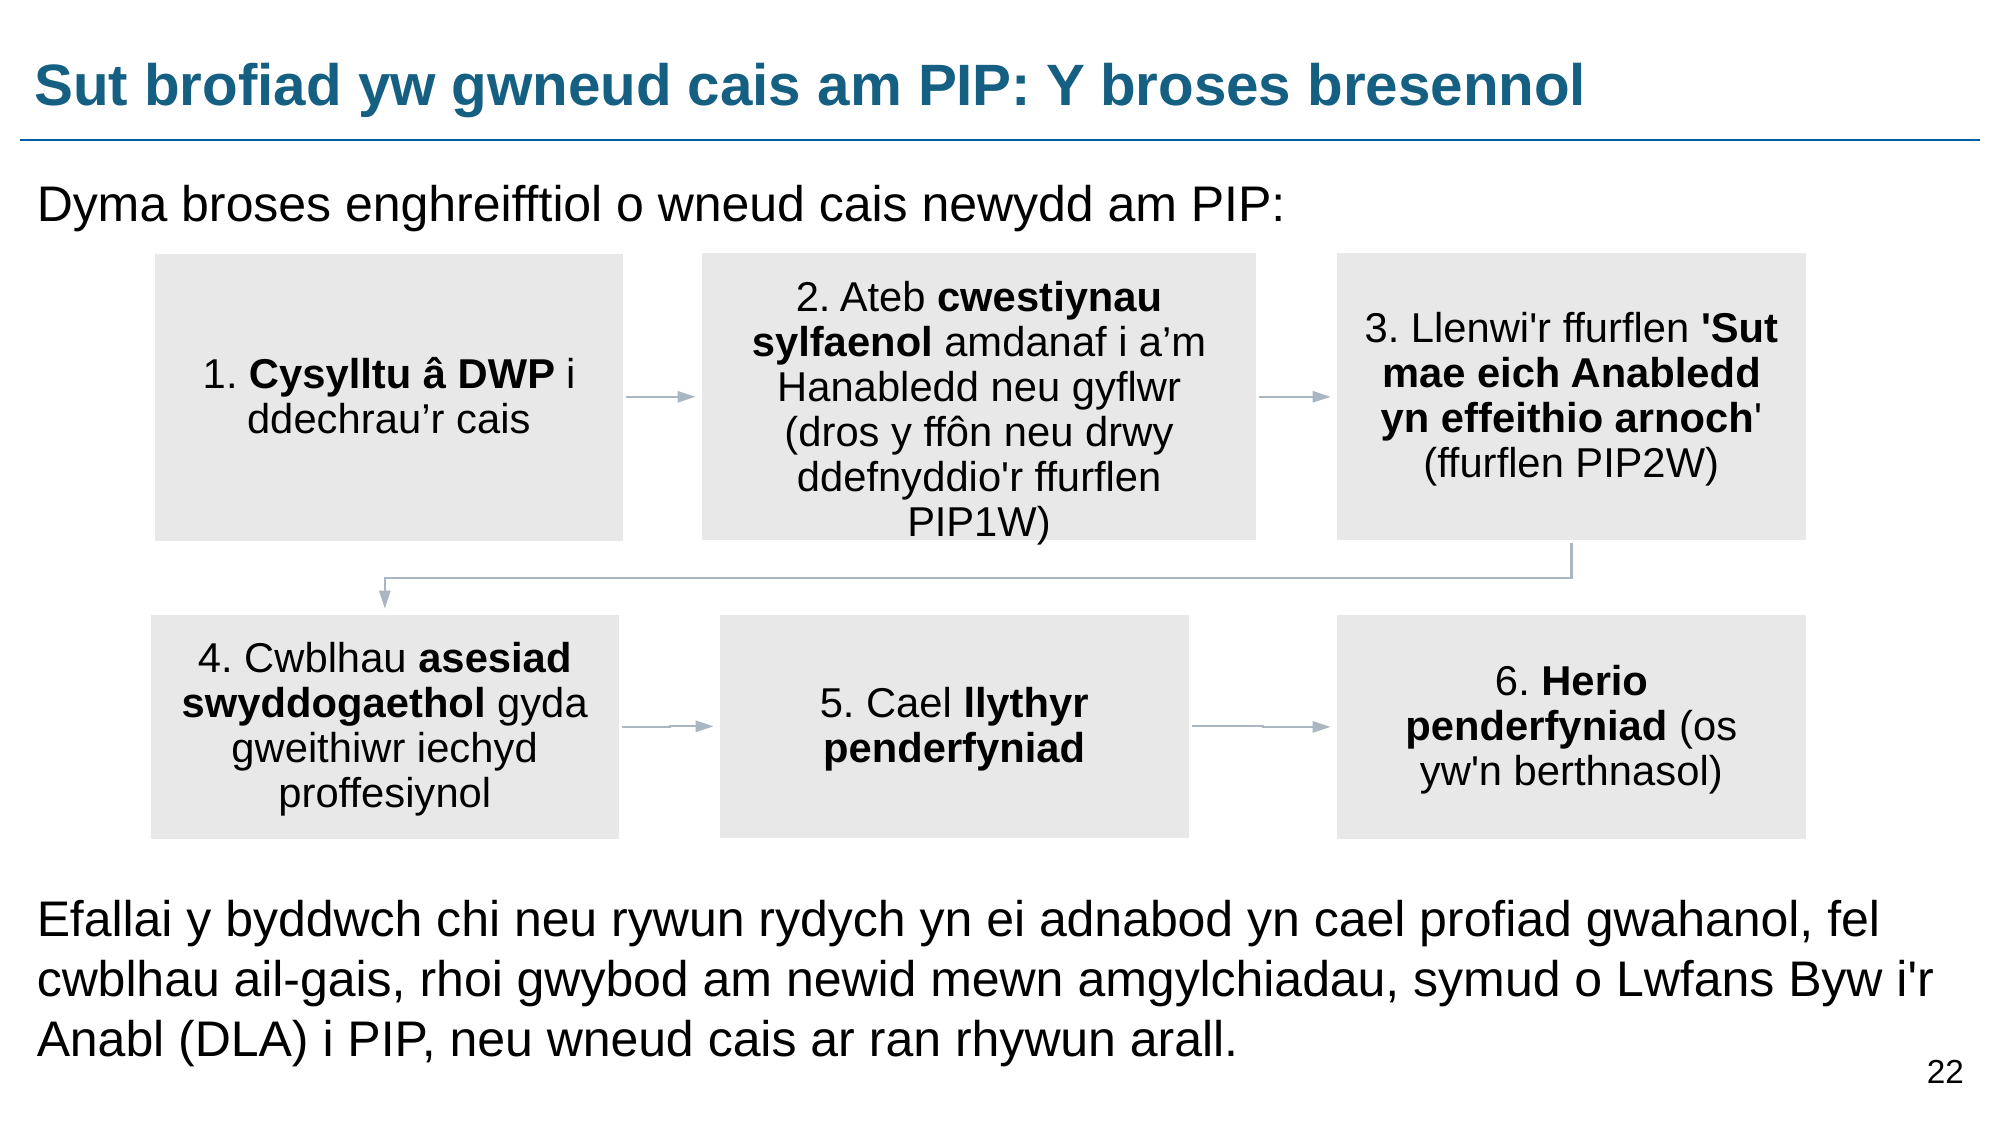

# Sut brofiad yw gwneud cais am PIP: Y broses bresennol
Dyma broses enghreifftiol o wneud cais newydd am PIP:
2. Ateb cwestiynau sylfaenol amdanaf i a’m Hanabledd neu gyflwr (dros y ffôn neu drwy ddefnyddio'r ffurflen PIP1W)
3. Llenwi'r ffurflen 'Sut mae eich Anabledd yn effeithio arnoch' (ffurflen PIP2W)
1. Cysylltu â DWP i ddechrau’r cais
5. Cael llythyr penderfyniad
4. Cwblhau asesiad swyddogaethol gyda gweithiwr iechyd proffesiynol
6. Herio penderfyniad (os yw'n berthnasol)
Efallai y byddwch chi neu rywun rydych yn ei adnabod yn cael profiad gwahanol, fel cwblhau ail-gais, rhoi gwybod am newid mewn amgylchiadau, symud o Lwfans Byw i'r Anabl (DLA) i PIP, neu wneud cais ar ran rhywun arall.
22